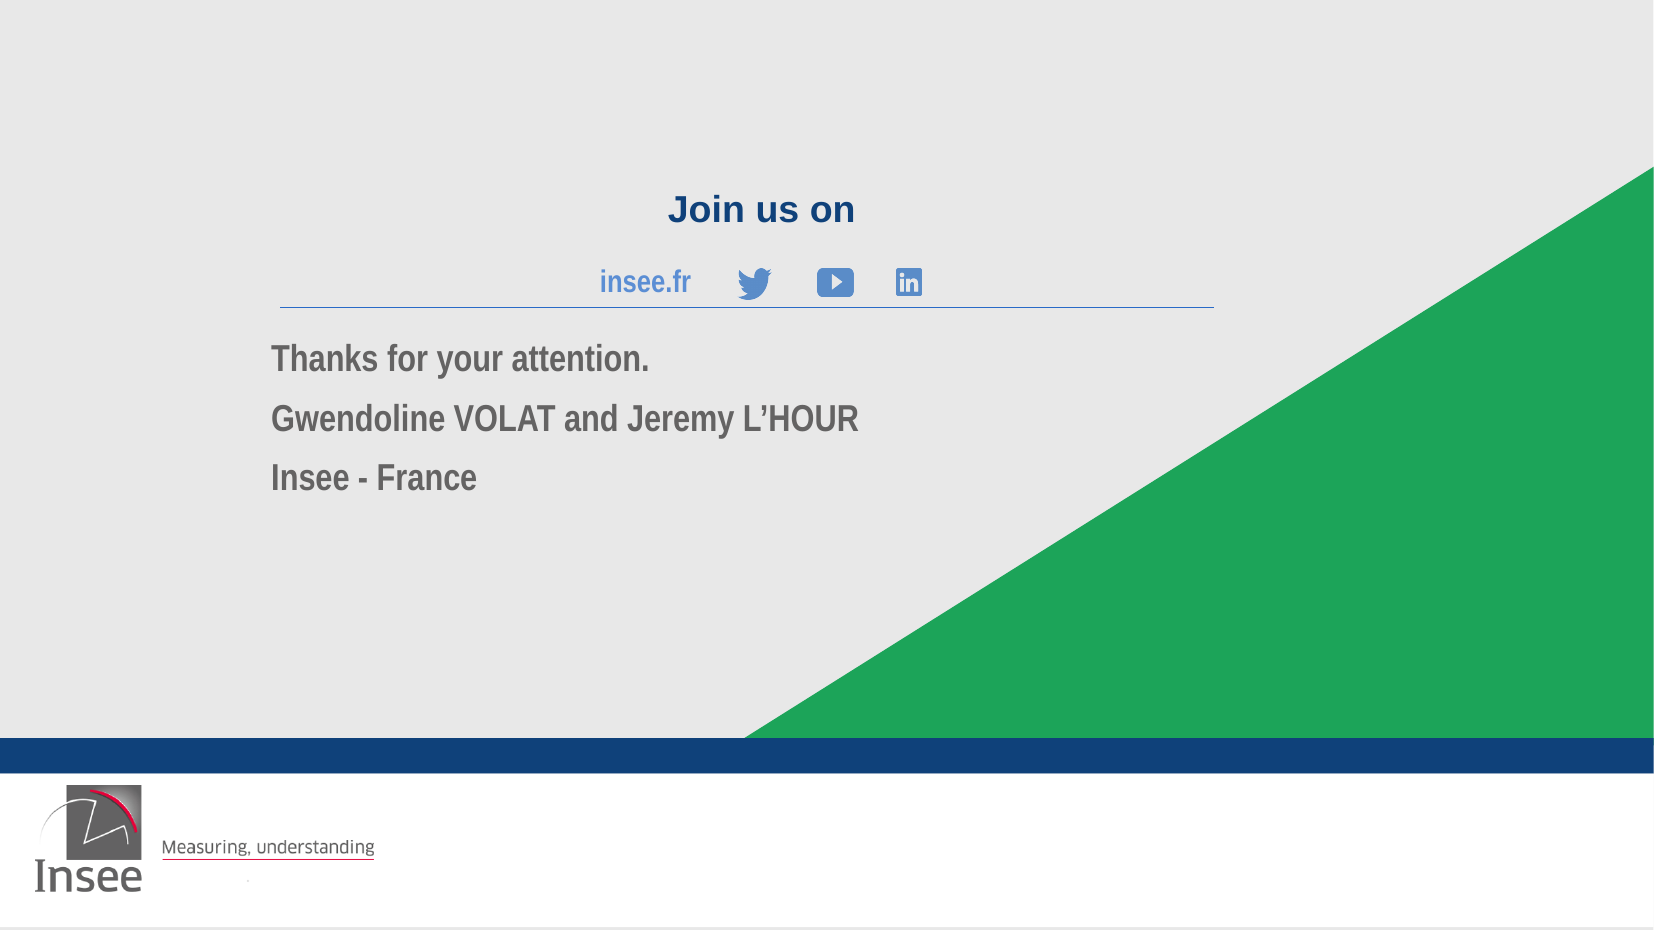

# Join us on
Thanks for your attention.
Gwendoline VOLAT and Jeremy L’HOUR
Insee - France